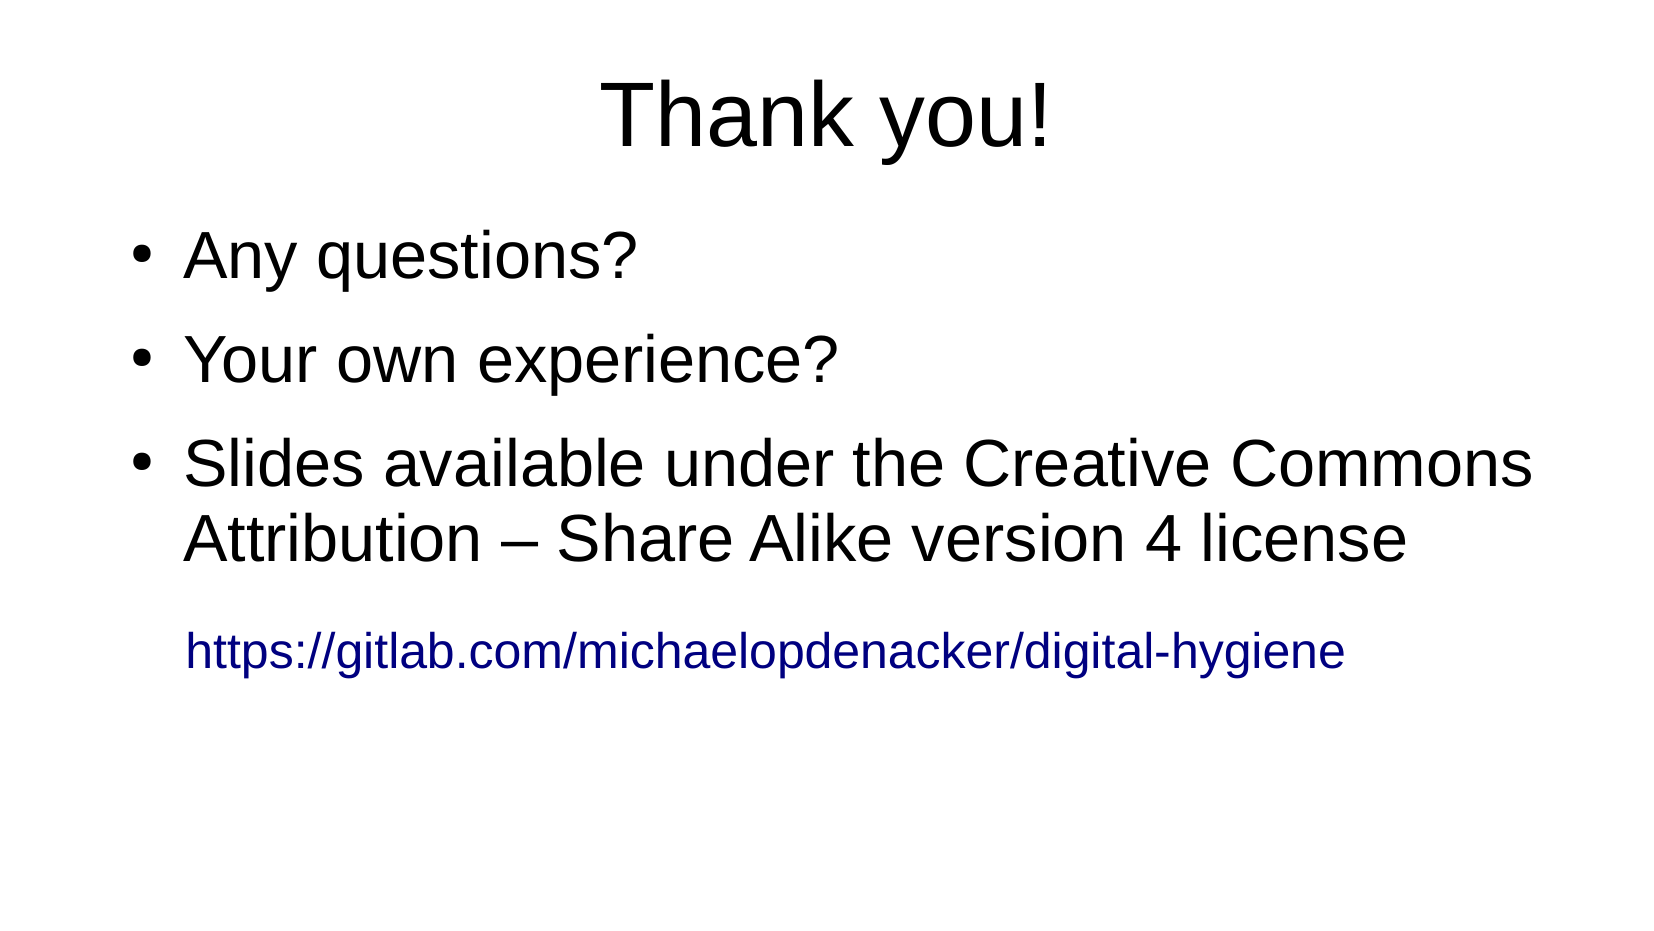

# Thank you!
Any questions?
Your own experience?
Slides available under the Creative Commons Attribution – Share Alike version 4 license
https://gitlab.com/michaelopdenacker/digital-hygiene